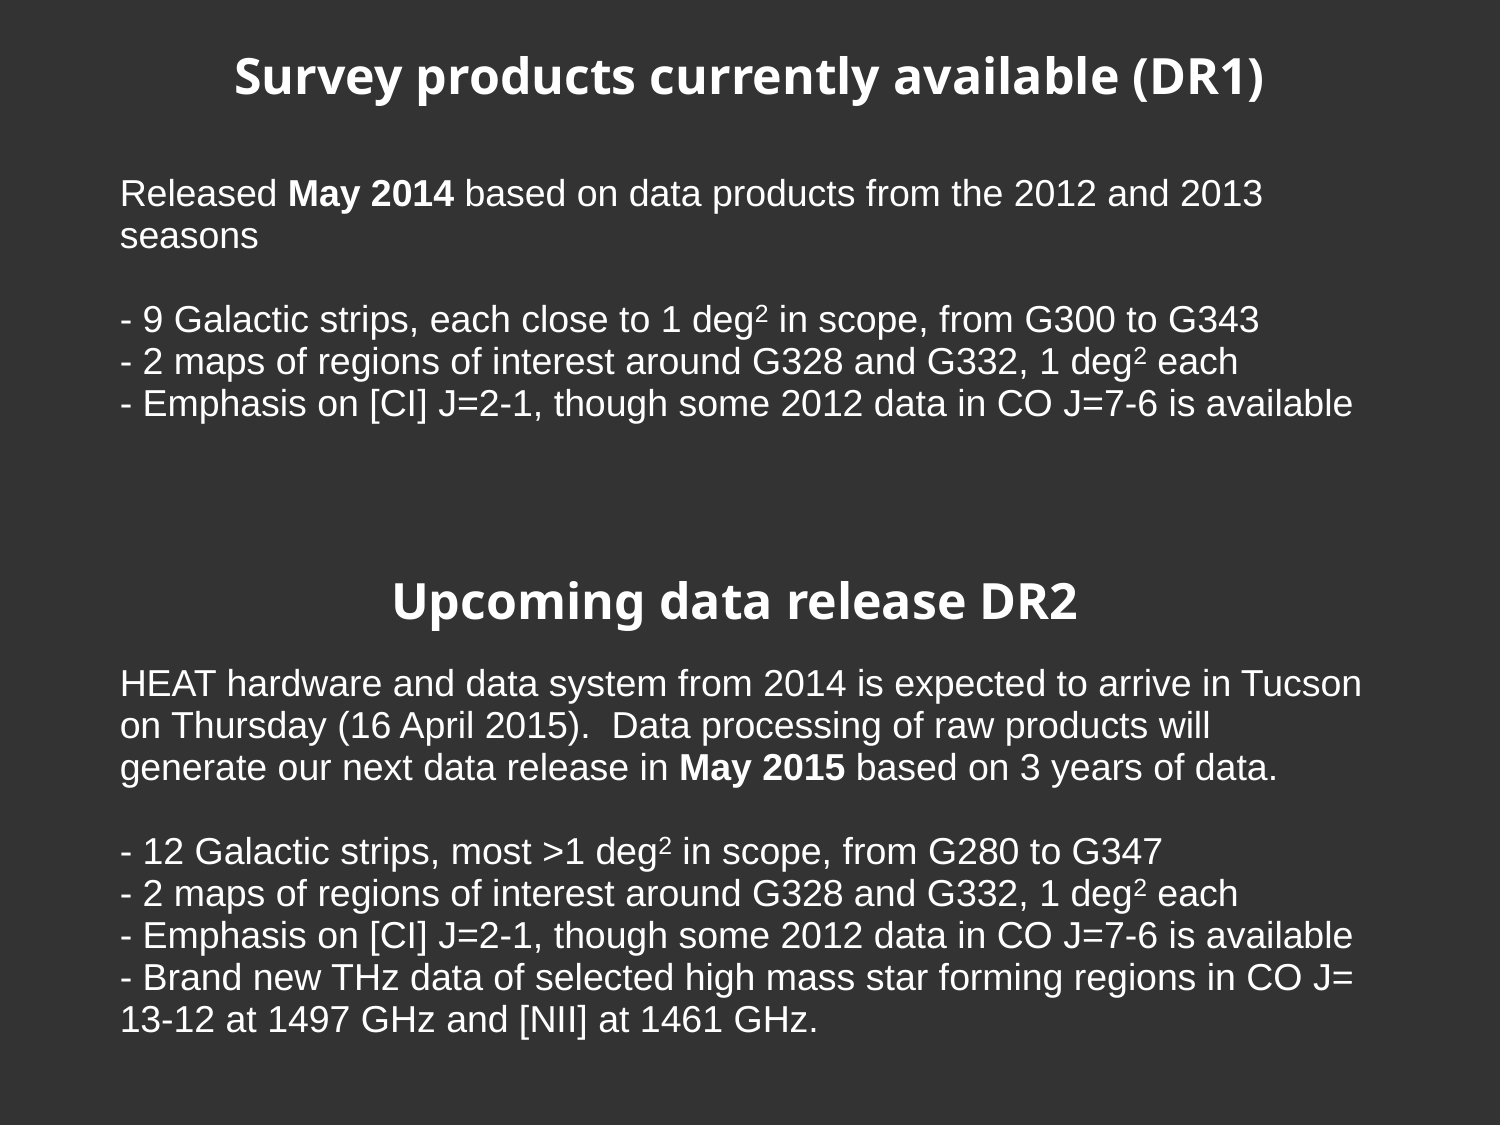

# Survey products currently available (DR1)
Released May 2014 based on data products from the 2012 and 2013 seasons
- 9 Galactic strips, each close to 1 deg2 in scope, from G300 to G343
- 2 maps of regions of interest around G328 and G332, 1 deg2 each
- Emphasis on [CI] J=2-1, though some 2012 data in CO J=7-6 is available
Upcoming data release DR2
HEAT hardware and data system from 2014 is expected to arrive in Tucson on Thursday (16 April 2015). Data processing of raw products will generate our next data release in May 2015 based on 3 years of data.
- 12 Galactic strips, most >1 deg2 in scope, from G280 to G347
- 2 maps of regions of interest around G328 and G332, 1 deg2 each
- Emphasis on [CI] J=2-1, though some 2012 data in CO J=7-6 is available
- Brand new THz data of selected high mass star forming regions in CO J= 13-12 at 1497 GHz and [NII] at 1461 GHz.